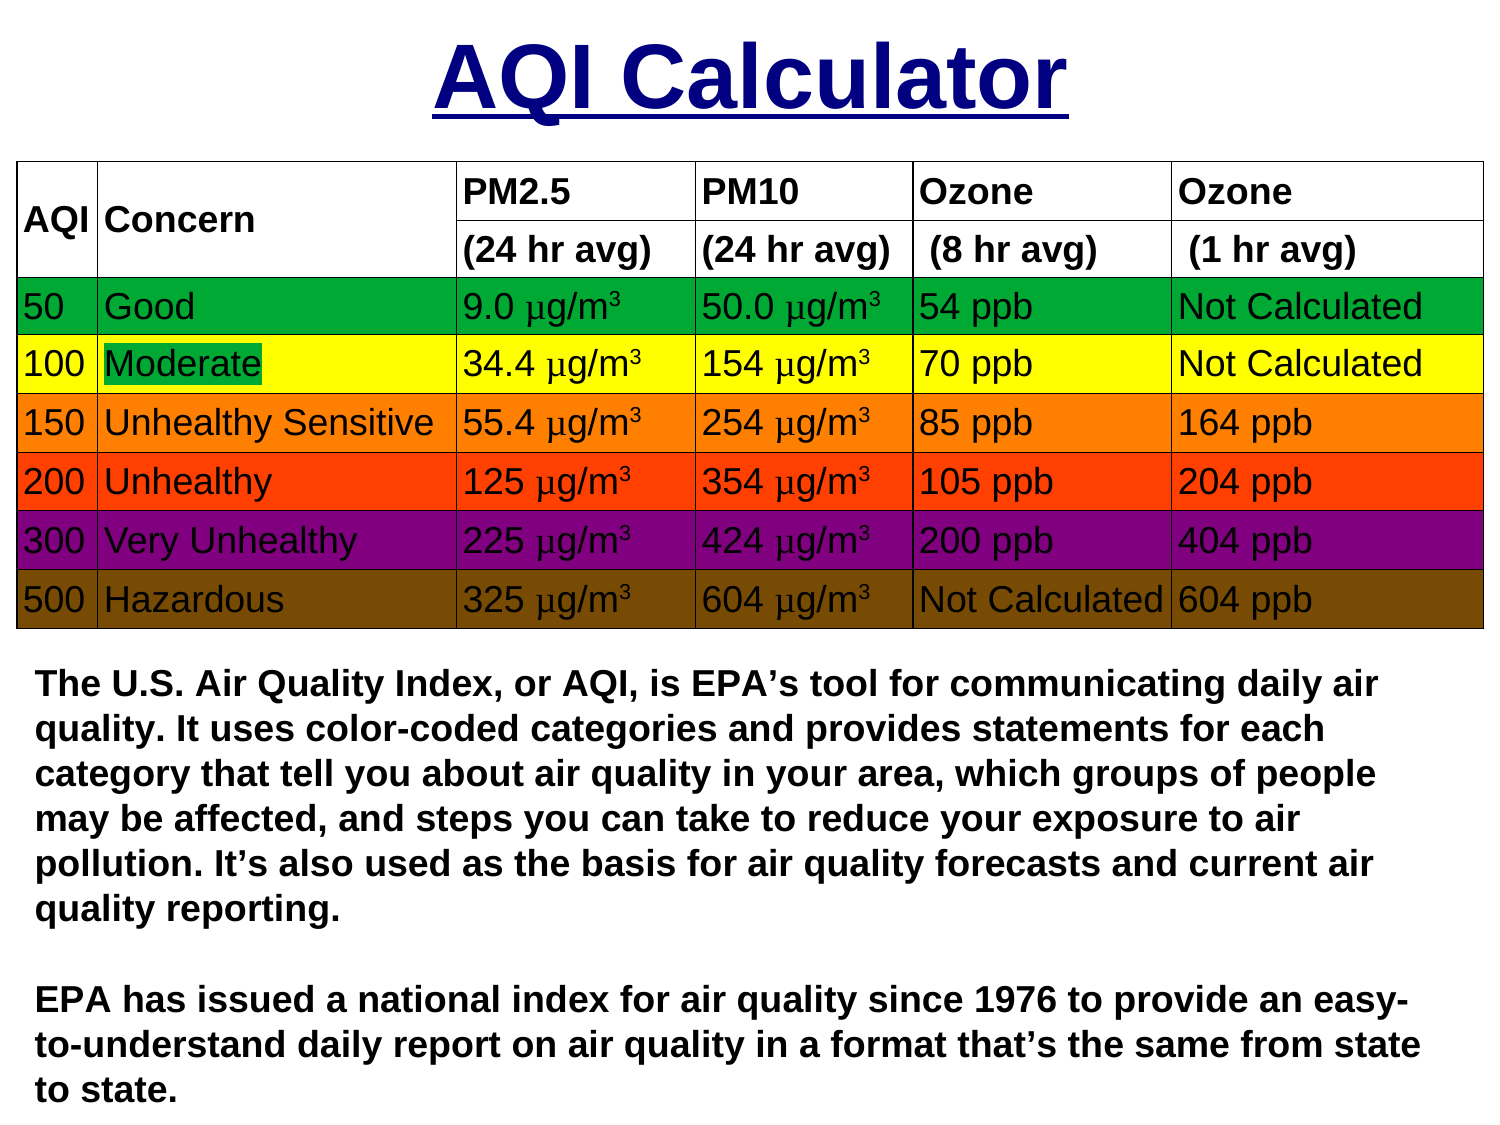

AQI Calculator
| AQI | Concern | PM2.5 | PM10 | Ozone | Ozone |
| --- | --- | --- | --- | --- | --- |
| | | (24 hr avg) | (24 hr avg) | (8 hr avg) | (1 hr avg) |
| 50 | Good | 9.0 µg/m3 | 50.0 µg/m3 | 54 ppb | Not Calculated |
| 100 | Moderate | 34.4 µg/m3 | 154 µg/m3 | 70 ppb | Not Calculated |
| 150 | Unhealthy Sensitive | 55.4 µg/m3 | 254 µg/m3 | 85 ppb | 164 ppb |
| 200 | Unhealthy | 125 µg/m3 | 354 µg/m3 | 105 ppb | 204 ppb |
| 300 | Very Unhealthy | 225 µg/m3 | 424 µg/m3 | 200 ppb | 404 ppb |
| 500 | Hazardous | 325 µg/m3 | 604 µg/m3 | Not Calculated | 604 ppb |
The U.S. Air Quality Index, or AQI, is EPA’s tool for communicating daily air quality. It uses color-coded categories and provides statements for each category that tell you about air quality in your area, which groups of people may be affected, and steps you can take to reduce your exposure to air pollution. It’s also used as the basis for air quality forecasts and current air quality reporting.
EPA has issued a national index for air quality since 1976 to provide an easy-to-understand daily report on air quality in a format that’s the same from state to state.